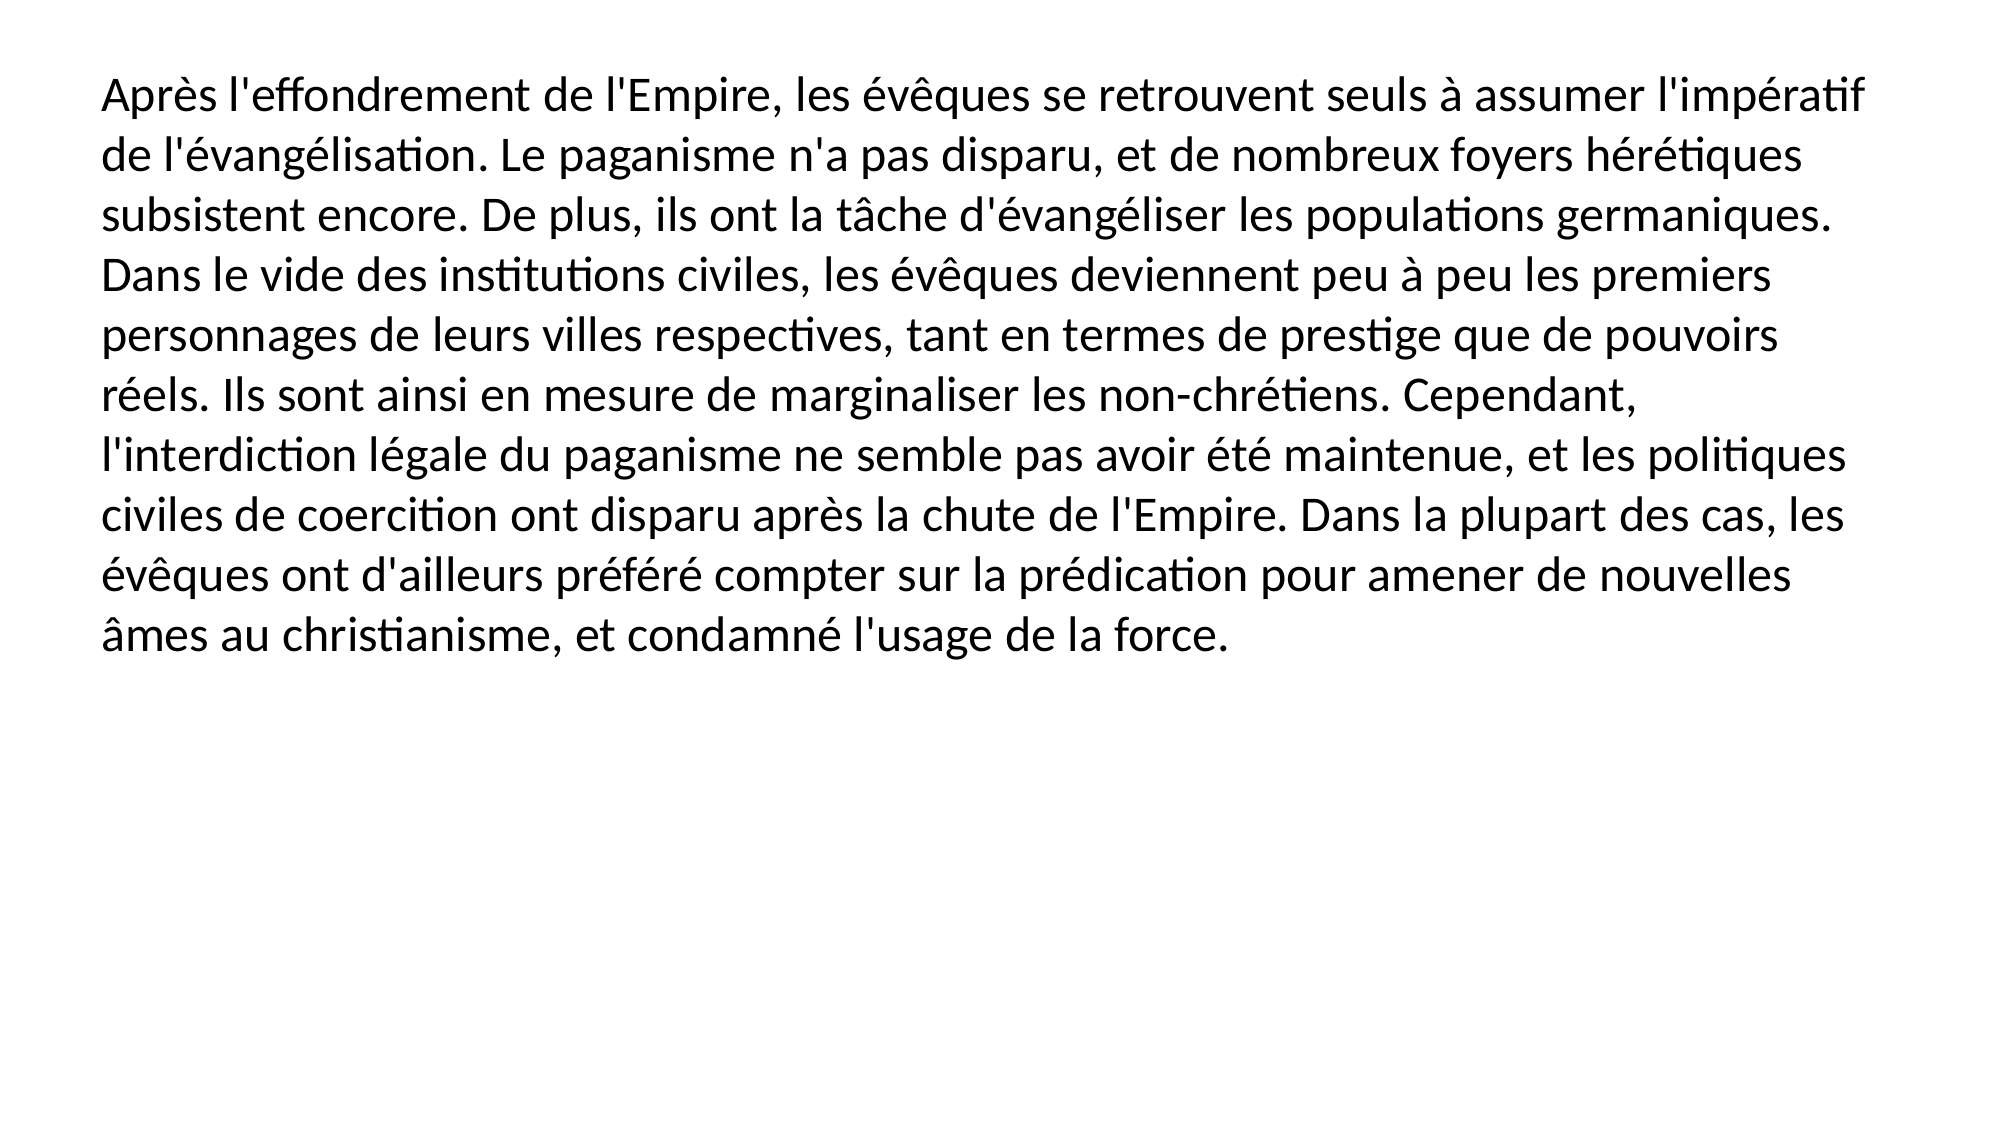

Après l'effondrement de l'Empire, les évêques se retrouvent seuls à assumer l'impératif de l'évangélisation. Le paganisme n'a pas disparu, et de nombreux foyers hérétiques subsistent encore. De plus, ils ont la tâche d'évangéliser les populations germaniques. Dans le vide des institutions civiles, les évêques deviennent peu à peu les premiers personnages de leurs villes respectives, tant en termes de prestige que de pouvoirs réels. Ils sont ainsi en mesure de marginaliser les non-chrétiens. Cependant, l'interdiction légale du paganisme ne semble pas avoir été maintenue, et les politiques civiles de coercition ont disparu après la chute de l'Empire. Dans la plupart des cas, les évêques ont d'ailleurs préféré compter sur la prédication pour amener de nouvelles âmes au christianisme, et condamné l'usage de la force.